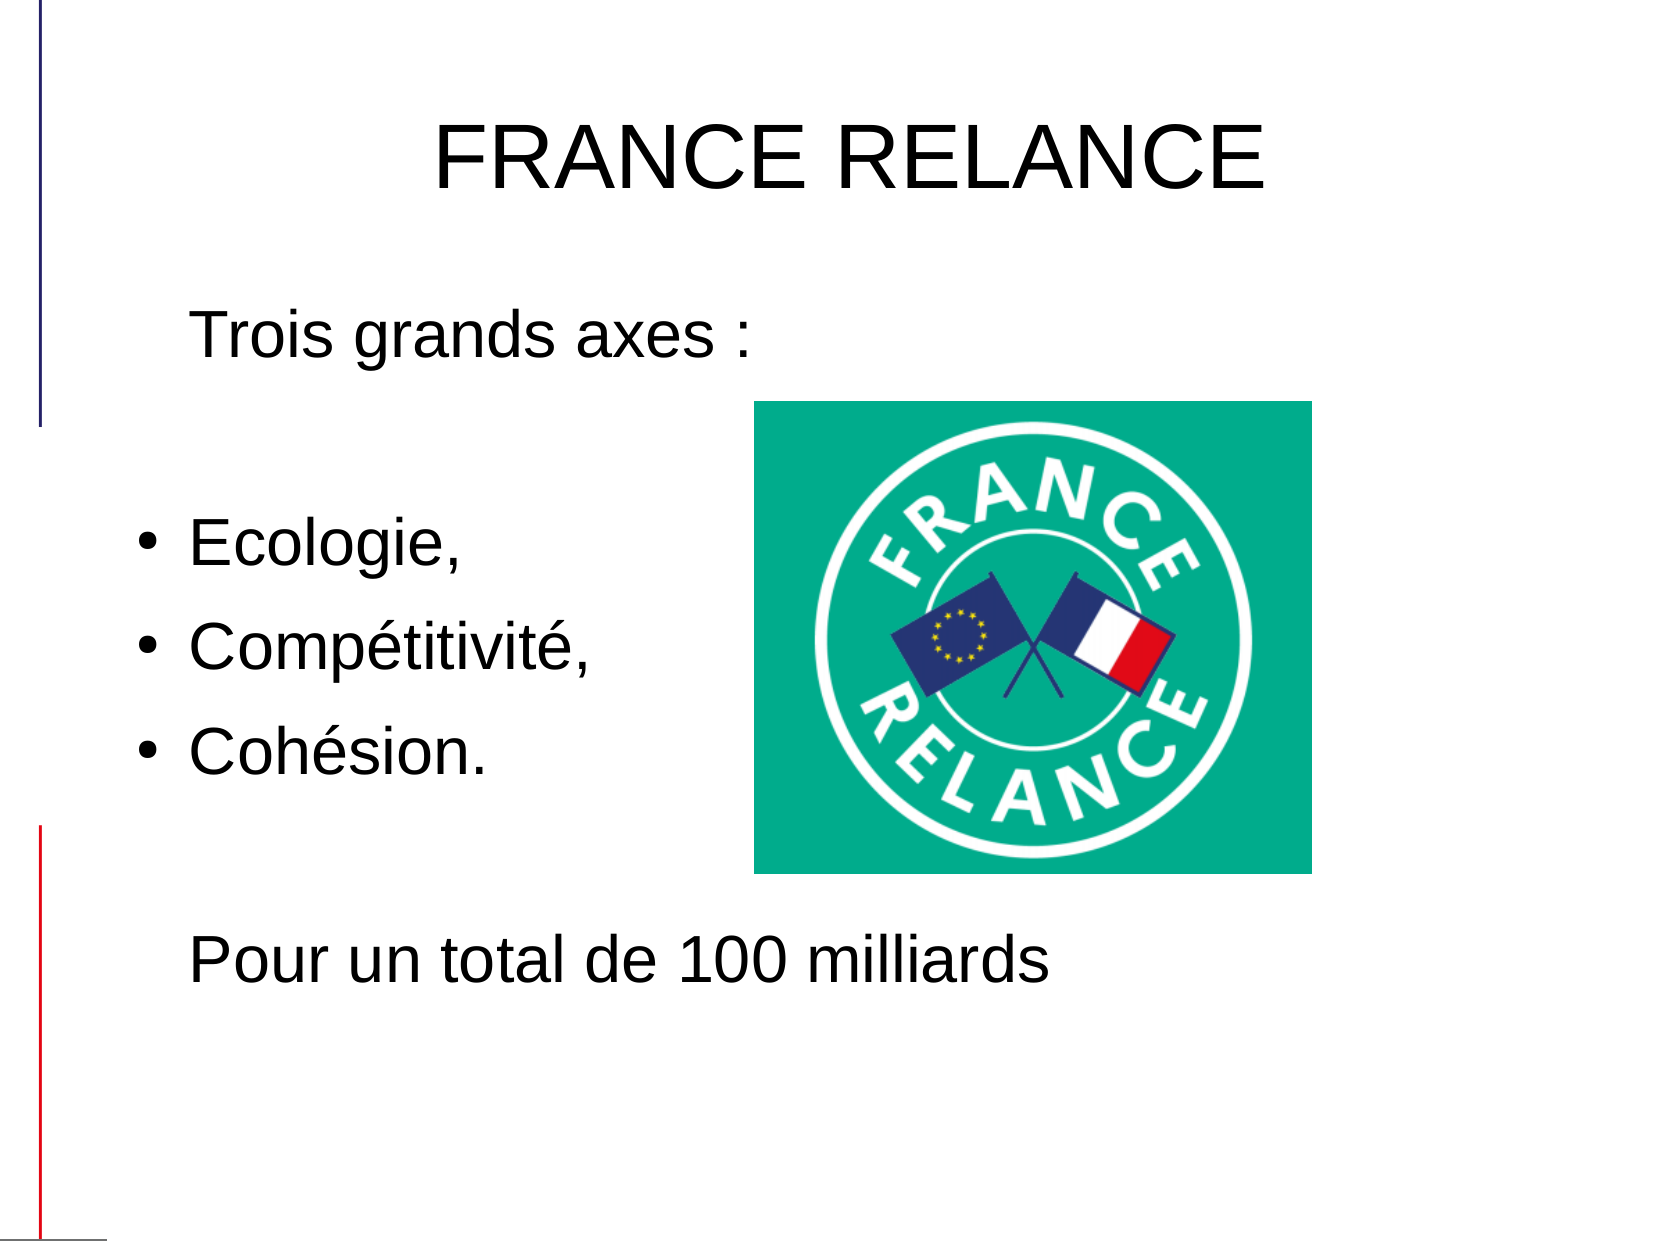

# FRANCE RELANCE
Trois grands axes :
Ecologie,
Compétitivité,
Cohésion.
Pour un total de 100 milliards